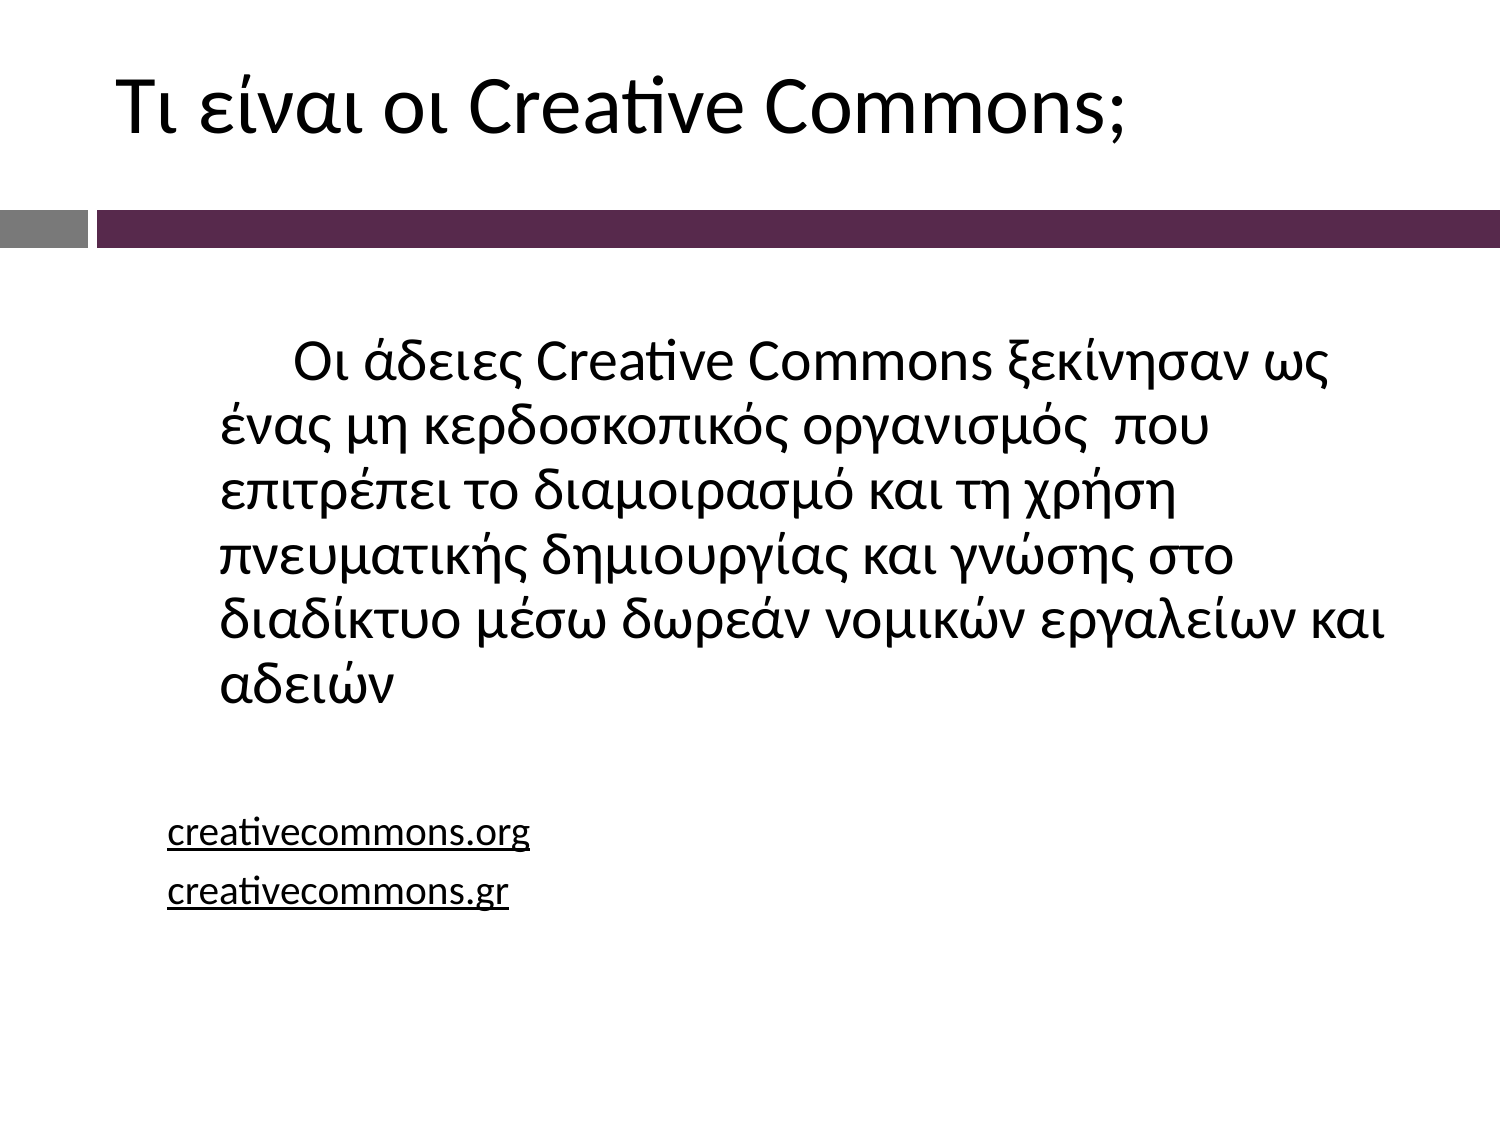

# Tι είναι οι Creative Commons;
	Οι άδειες Creative Commons ξεκίνησαν ως ένας μη κερδοσκοπικός οργανισμός που επιτρέπει το διαμοιρασμό και τη χρήση πνευματικής δημιουργίας και γνώσης στο διαδίκτυο μέσω δωρεάν νομικών εργαλείων και αδειών
creativecommons.org
creativecommons.gr